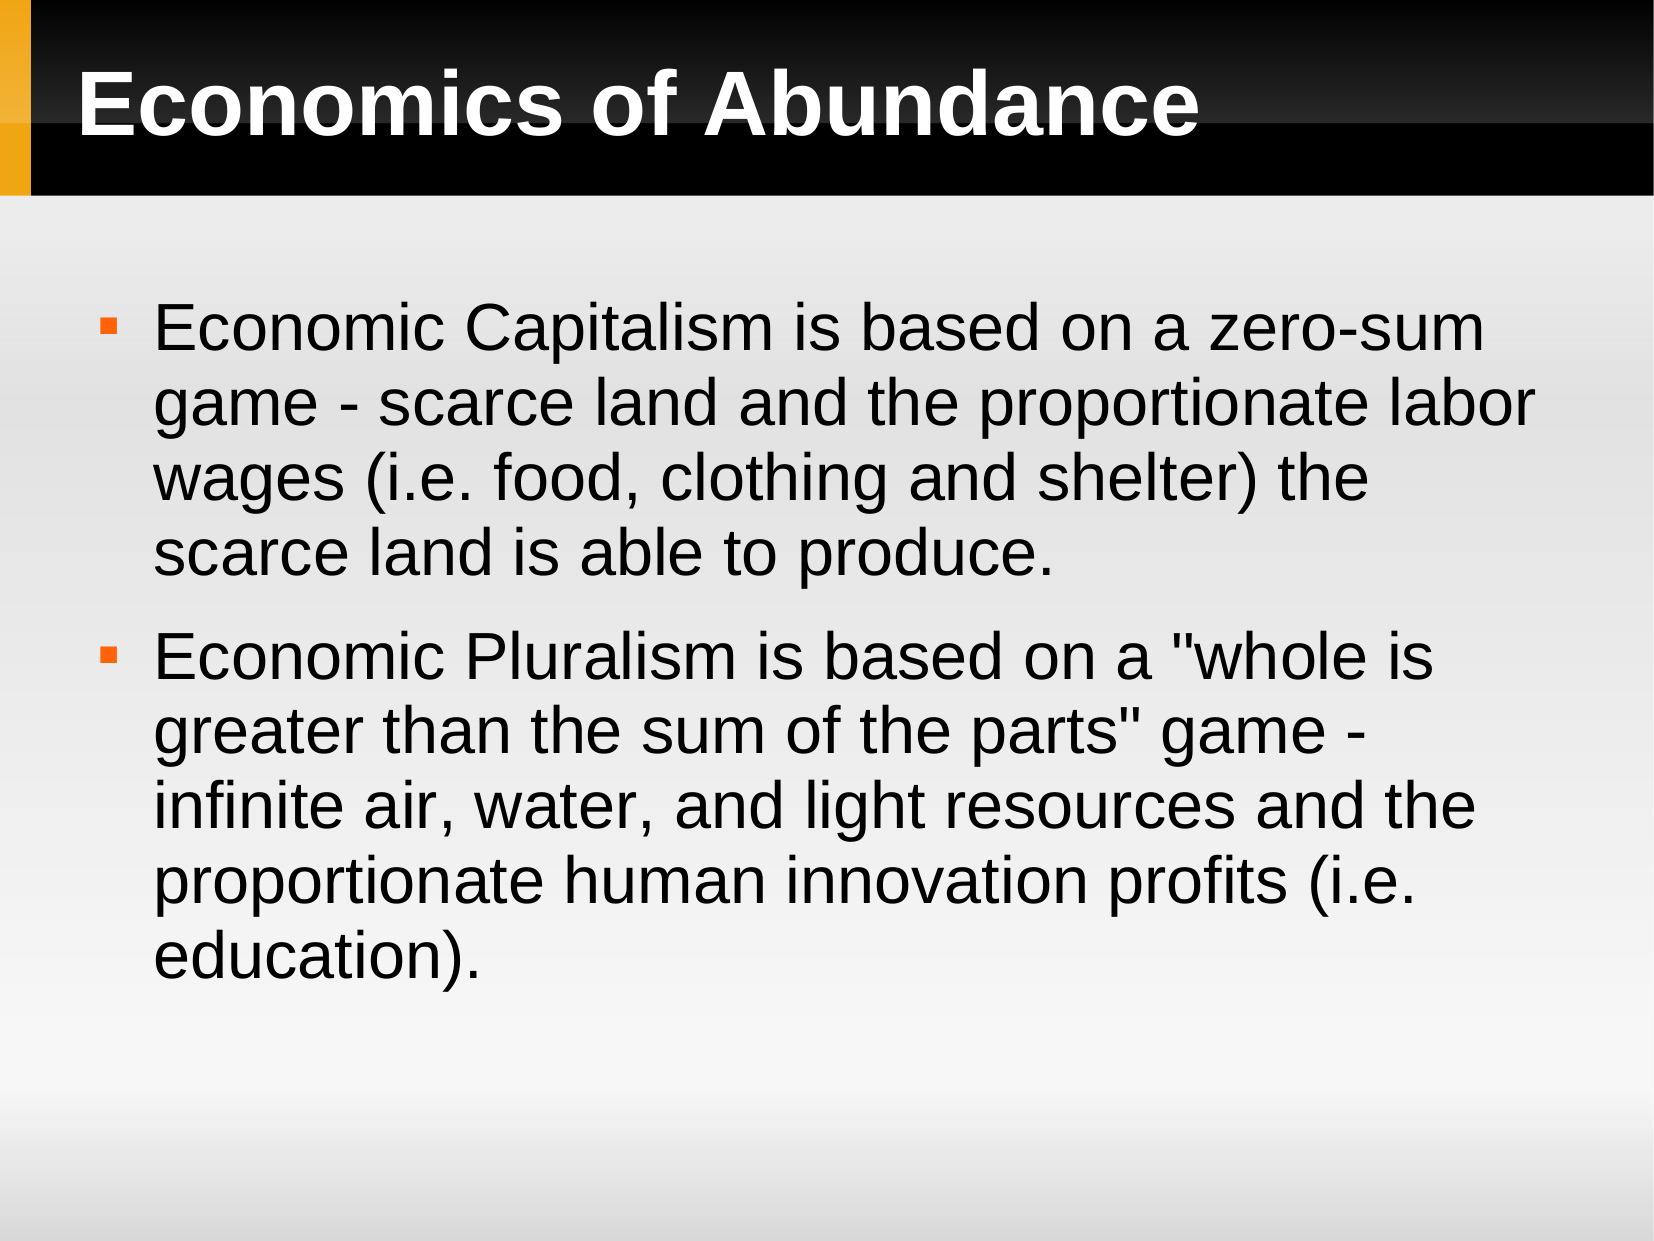

# Economics of Abundance
Economic Capitalism is based on a zero-sum game - scarce land and the proportionate labor wages (i.e. food, clothing and shelter) the scarce land is able to produce.
Economic Pluralism is based on a "whole is greater than the sum of the parts" game - infinite air, water, and light resources and the proportionate human innovation profits (i.e. education).